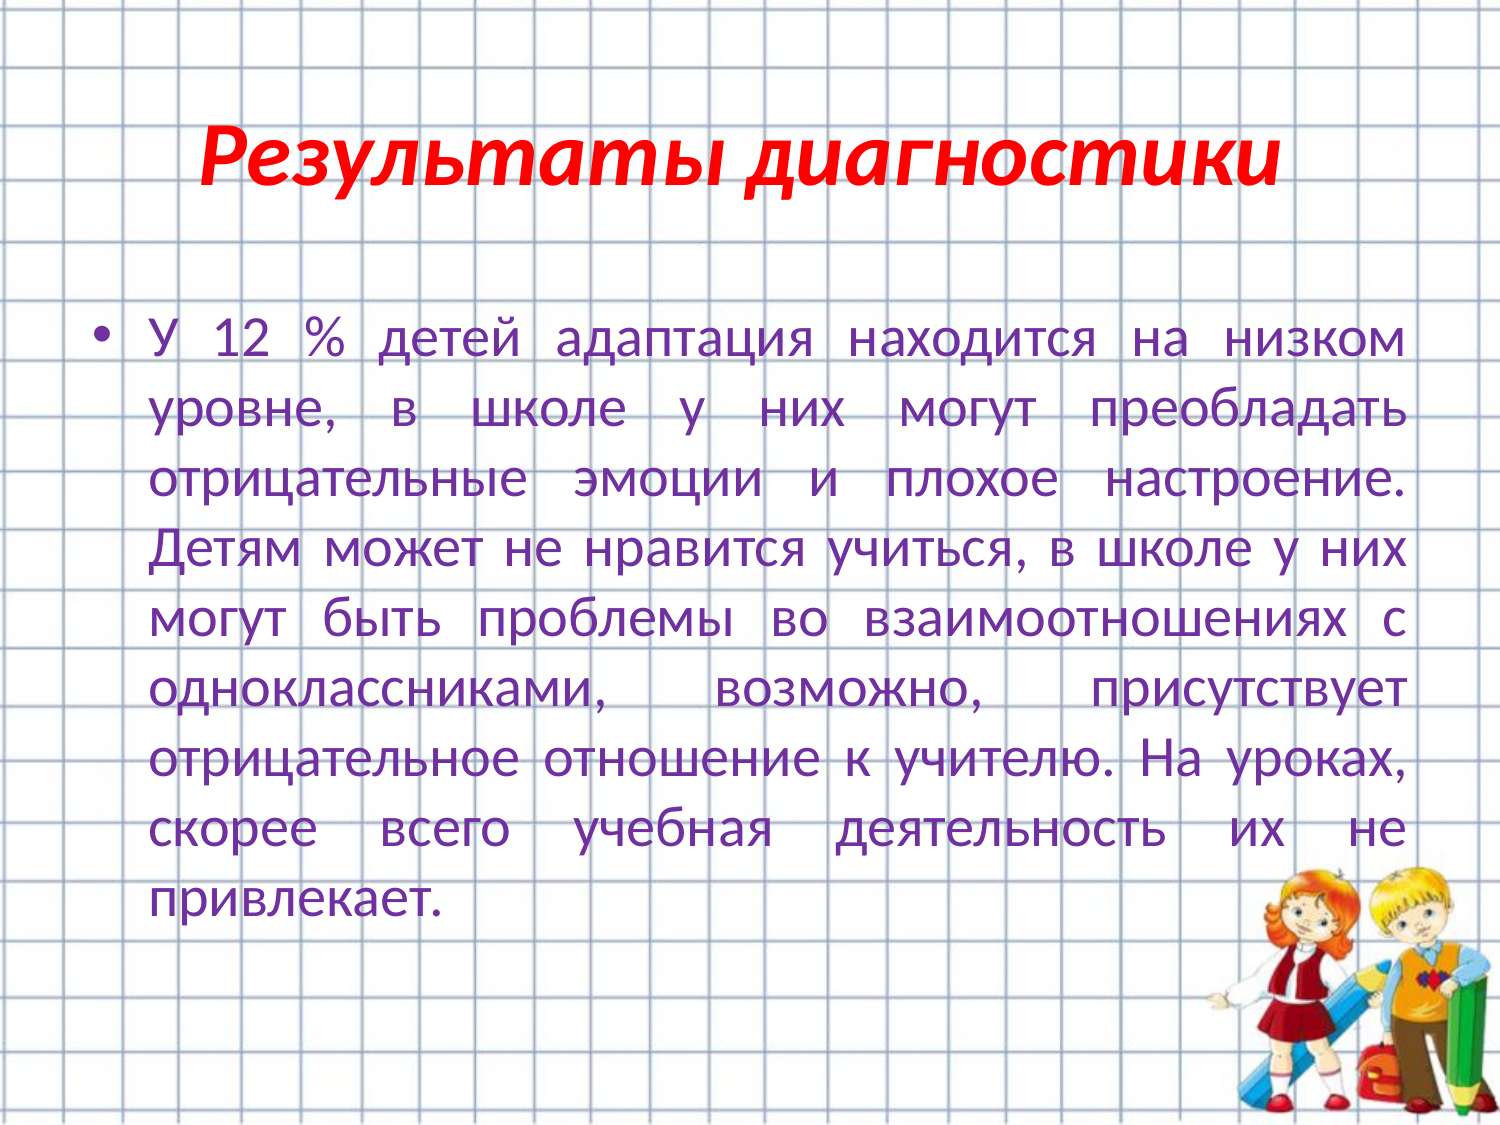

Результаты диагностики
# У 12 % детей адаптация находится на низком уровне, в школе у них могут преобладать отрицательные эмоции и плохое настроение. Детям может не нравится учиться, в школе у них могут быть проблемы во взаимоотношениях с одноклассниками, возможно, присутствует отрицательное отношение к учителю. На уроках, скорее всего учебная деятельность их не привлекает.